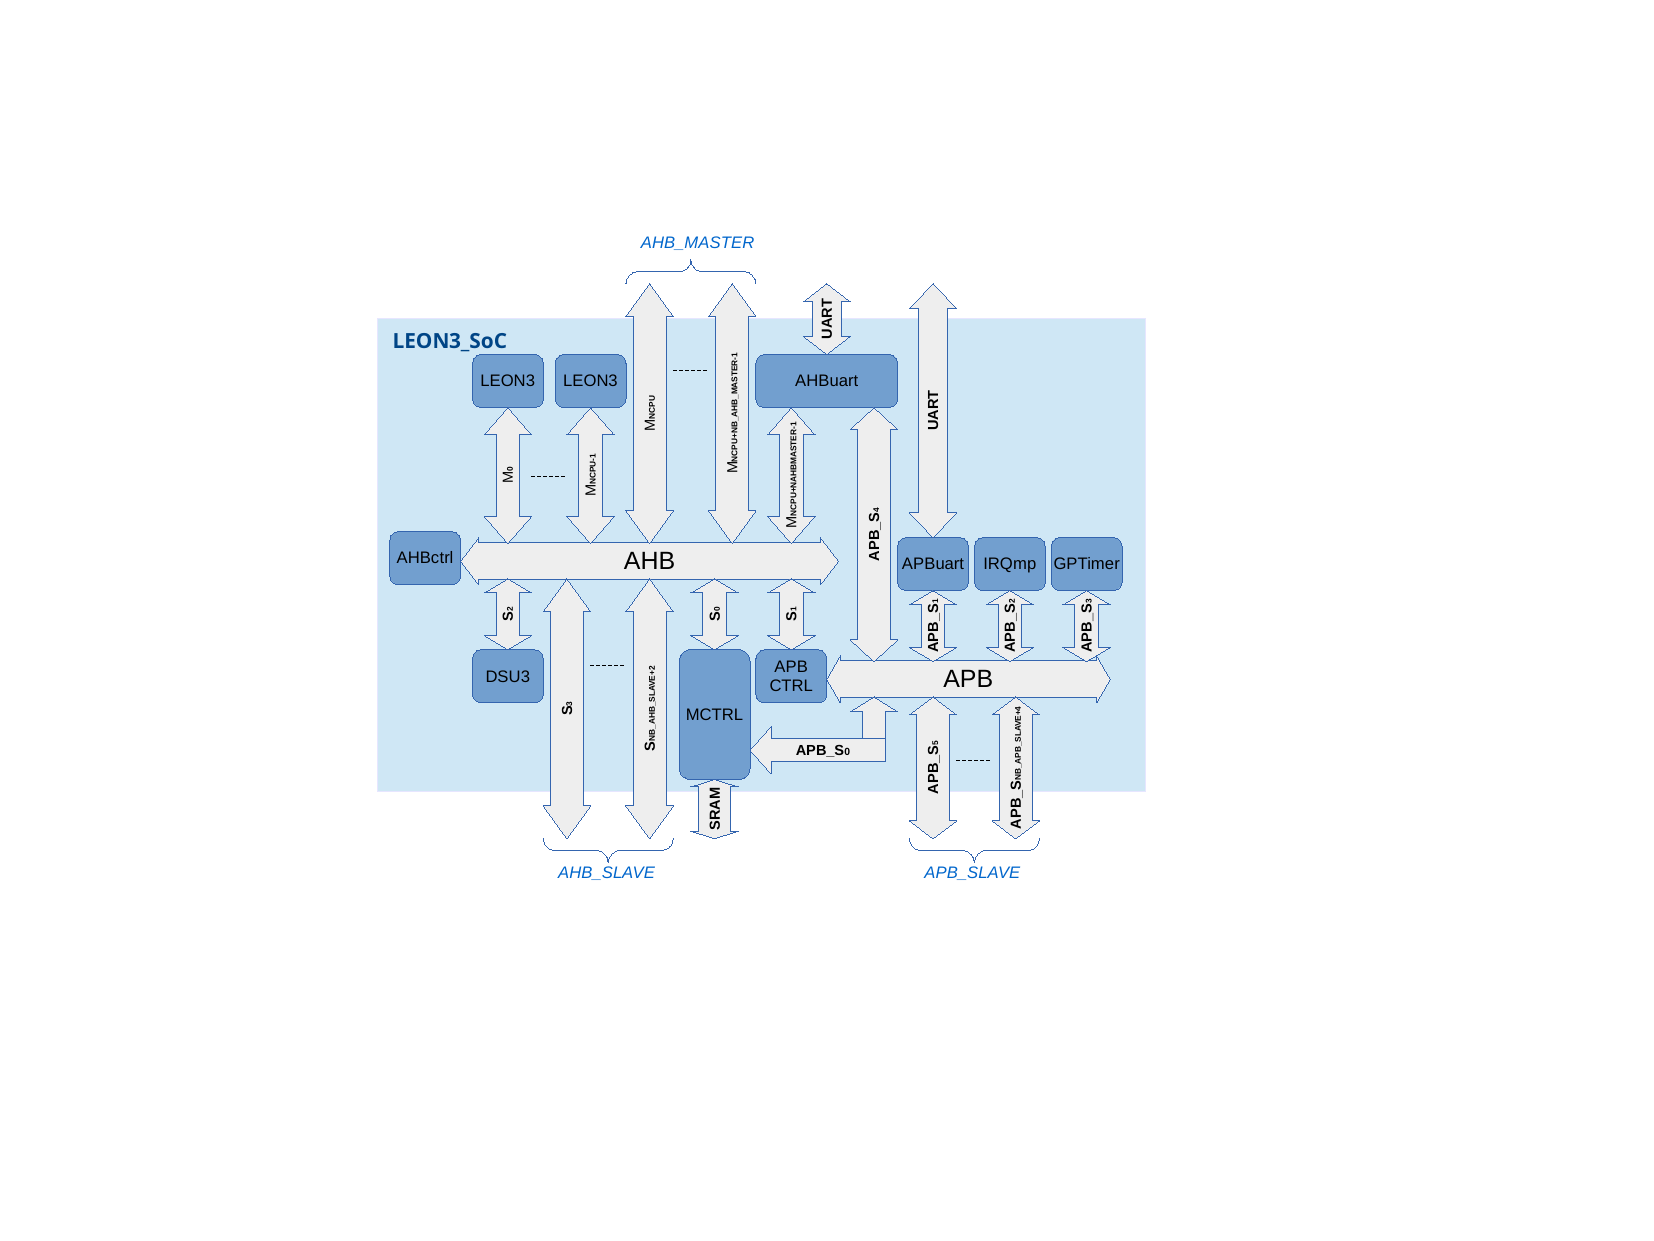

AHB_MASTER
UART
LEON3_SoC
LEON3
LEON3
AHBuart
UART
MNCPU
MNCPU+NB_AHB_MASTER-1
M0
MNCPU-1
MNCPU+NAHBMASTER-1
APB_S4
AHBctrl
AHB
APBuart
IRQmp
GPTimer
S2
S0
S1
APB_S1
APB_S2
APB_S3
DSU3
MCTRL
APB
CTRL
APB
S3
SNB_AHB_SLAVE+2
APB_S0
APB_S5
APB_SNB_APB_SLAVE+4
SRAM
AHB_SLAVE
APB_SLAVE